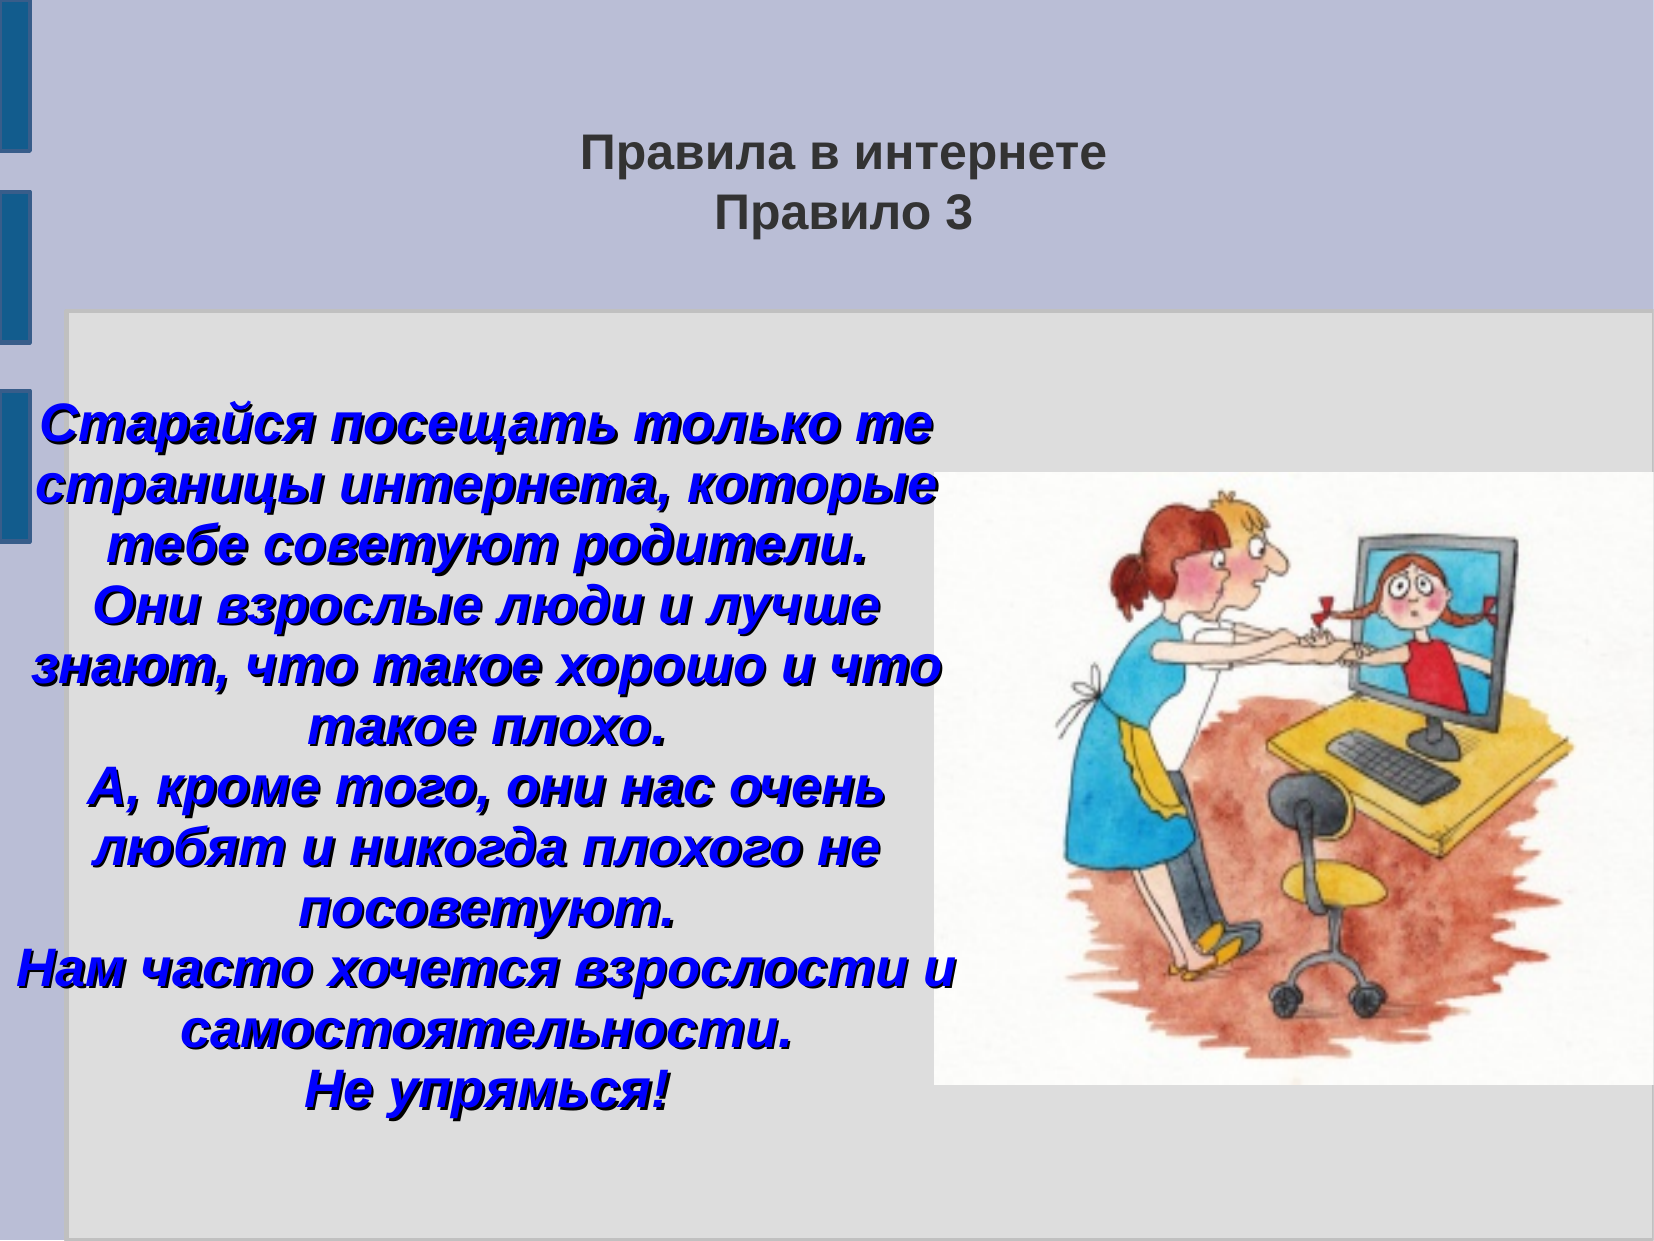

Правила в интернете
Правило 3
Старайся посещать только те страницы интернета, которые тебе советуют родители.
Они взрослые люди и лучше знают, что такое хорошо и что такое плохо.
А, кроме того, они нас очень любят и никогда плохого не посоветуют.
Нам часто хочется взрослости и самостоятельности.
Не упрямься!